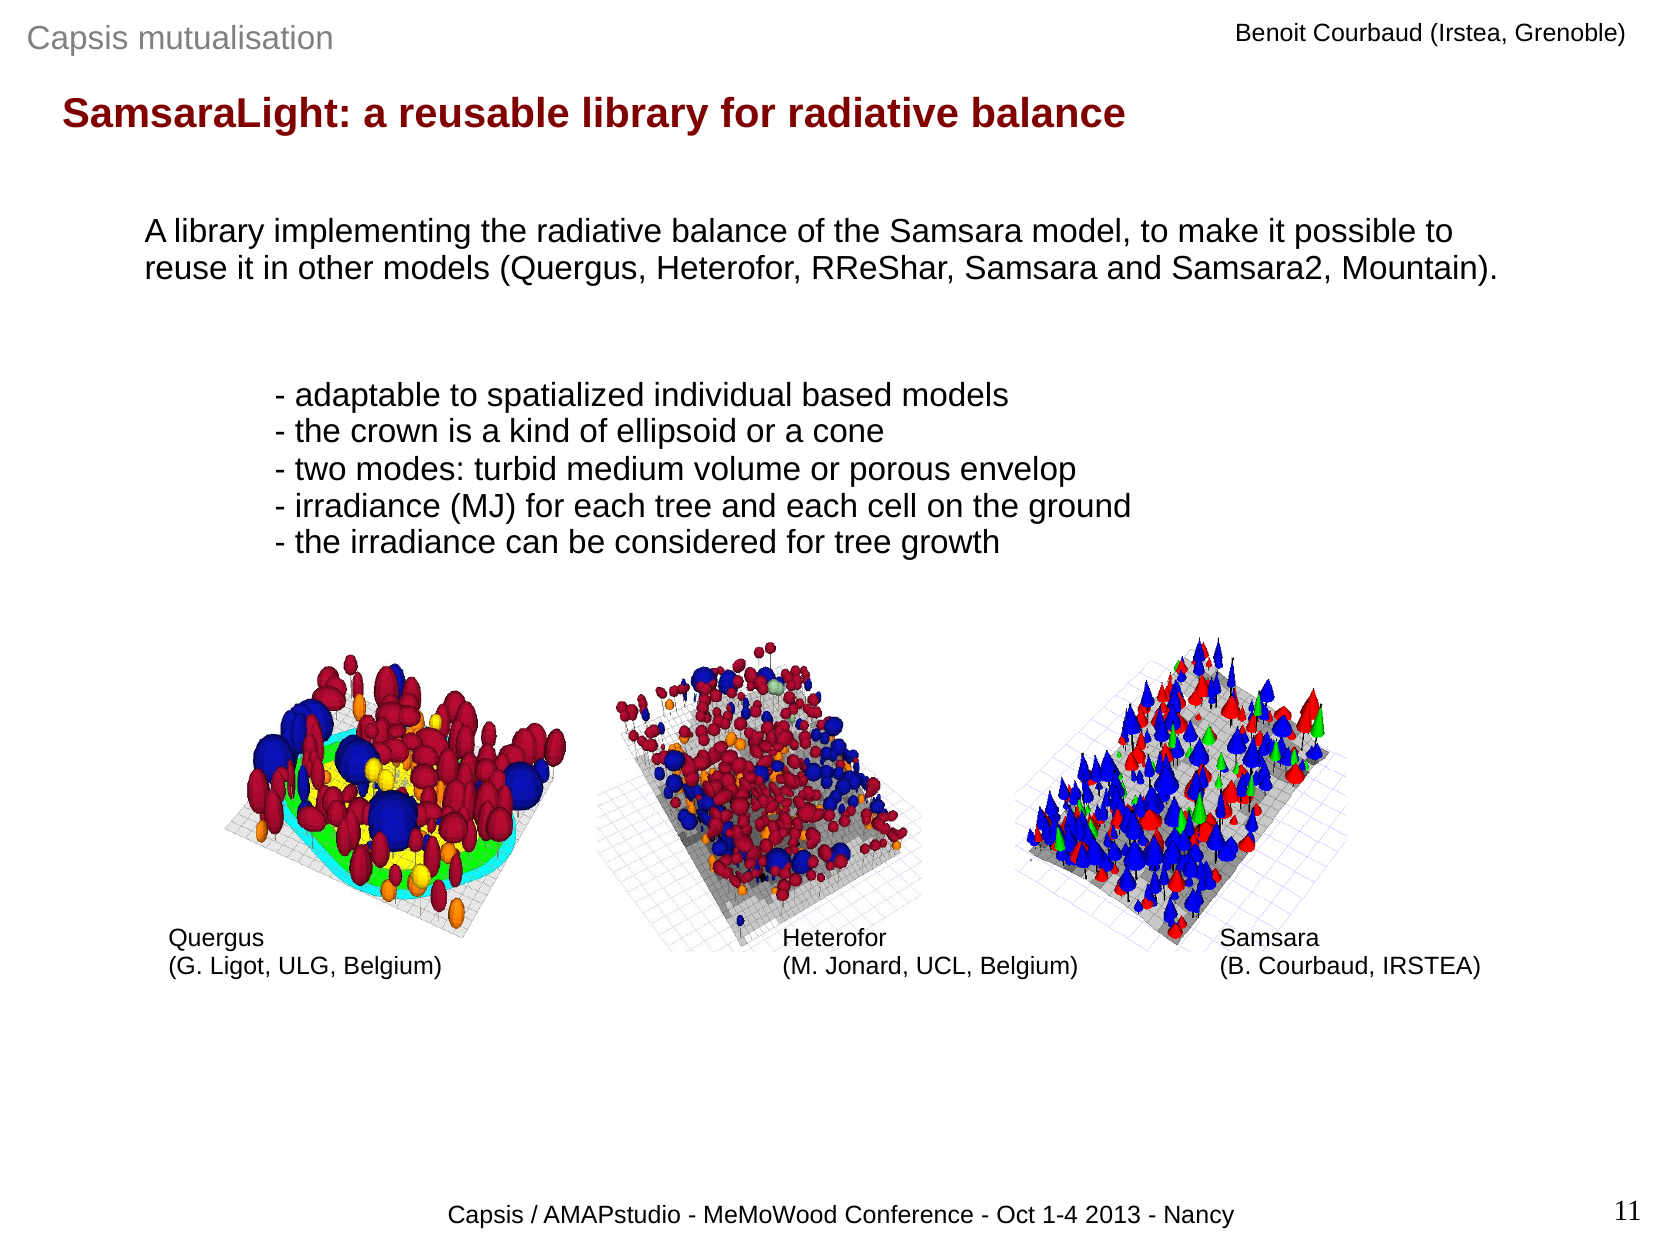

Capsis mutualisation
Benoit Courbaud (Irstea, Grenoble)
SamsaraLight: a reusable library for radiative balance
A library implementing the radiative balance of the Samsara model, to make it possible to reuse it in other models (Quergus, Heterofor, RReShar, Samsara and Samsara2, Mountain).
- adaptable to spatialized individual based models
- the crown is a kind of ellipsoid or a cone
- two modes: turbid medium volume or porous envelop
- irradiance (MJ) for each tree and each cell on the ground
- the irradiance can be considered for tree growth
Quergus
(G. Ligot, ULG, Belgium)
Heterofor
(M. Jonard, UCL, Belgium)
Samsara
(B. Courbaud, IRSTEA)
Capsis / AMAPstudio - MeMoWood Conference - Oct 1-4 2013 - Nancy